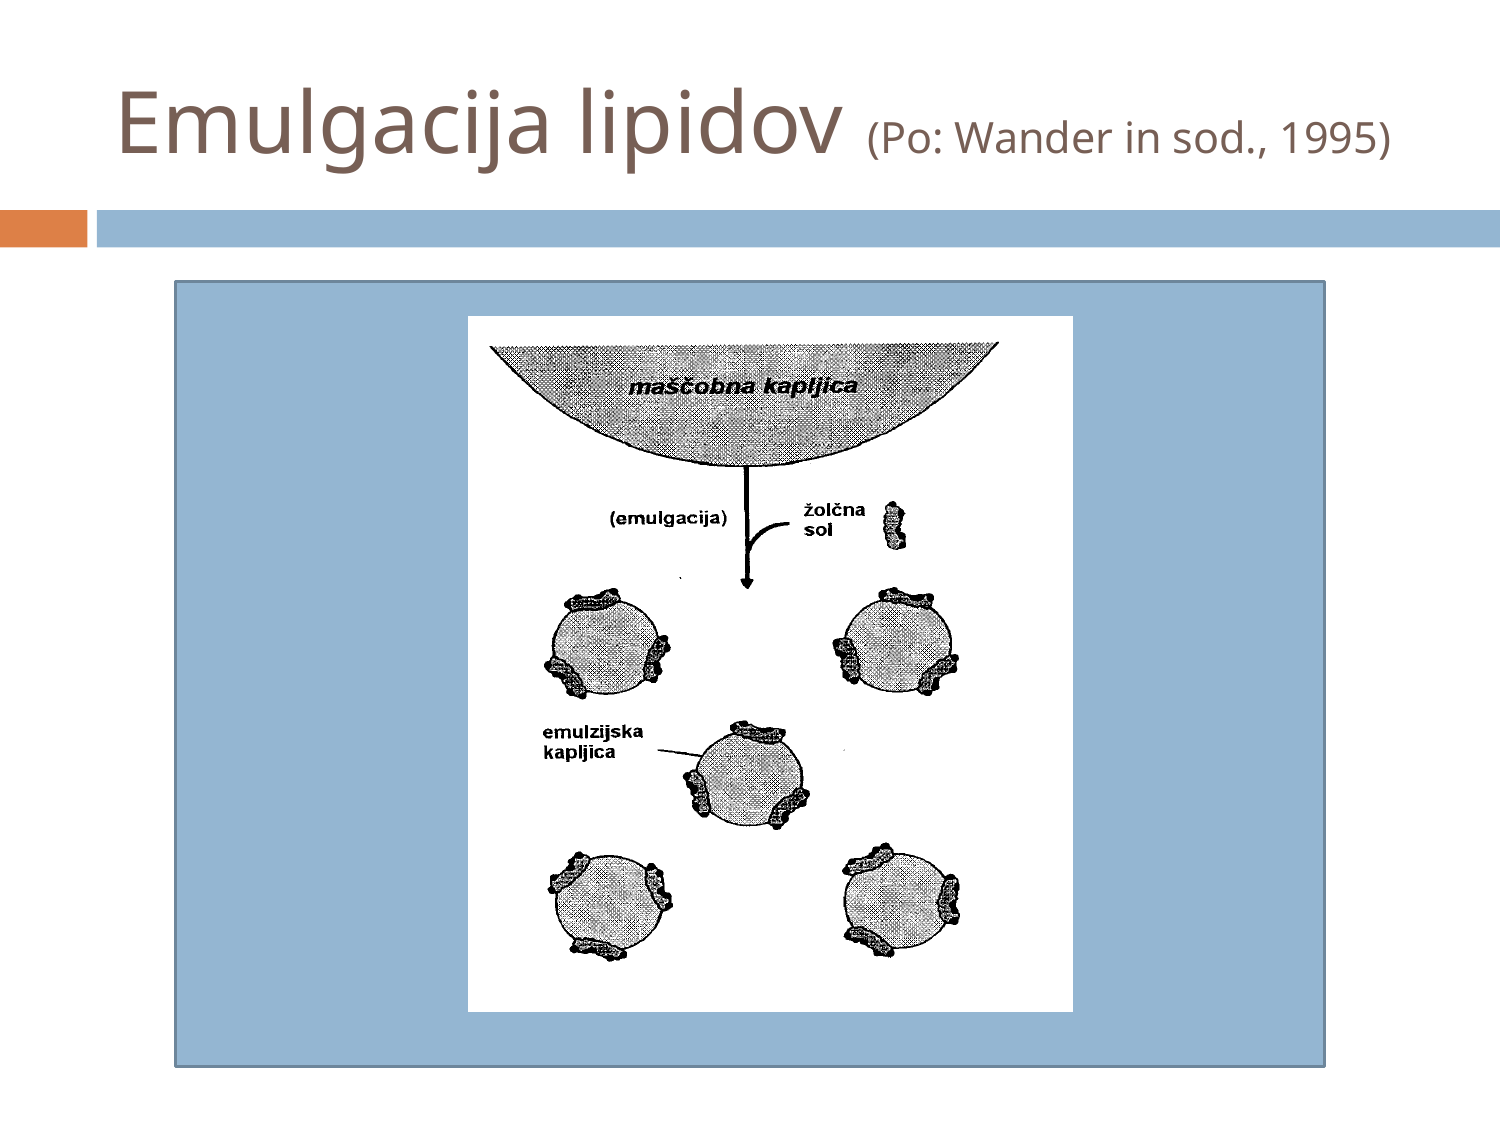

# Emulgacija lipidov (Po: Wander in sod., 1995)